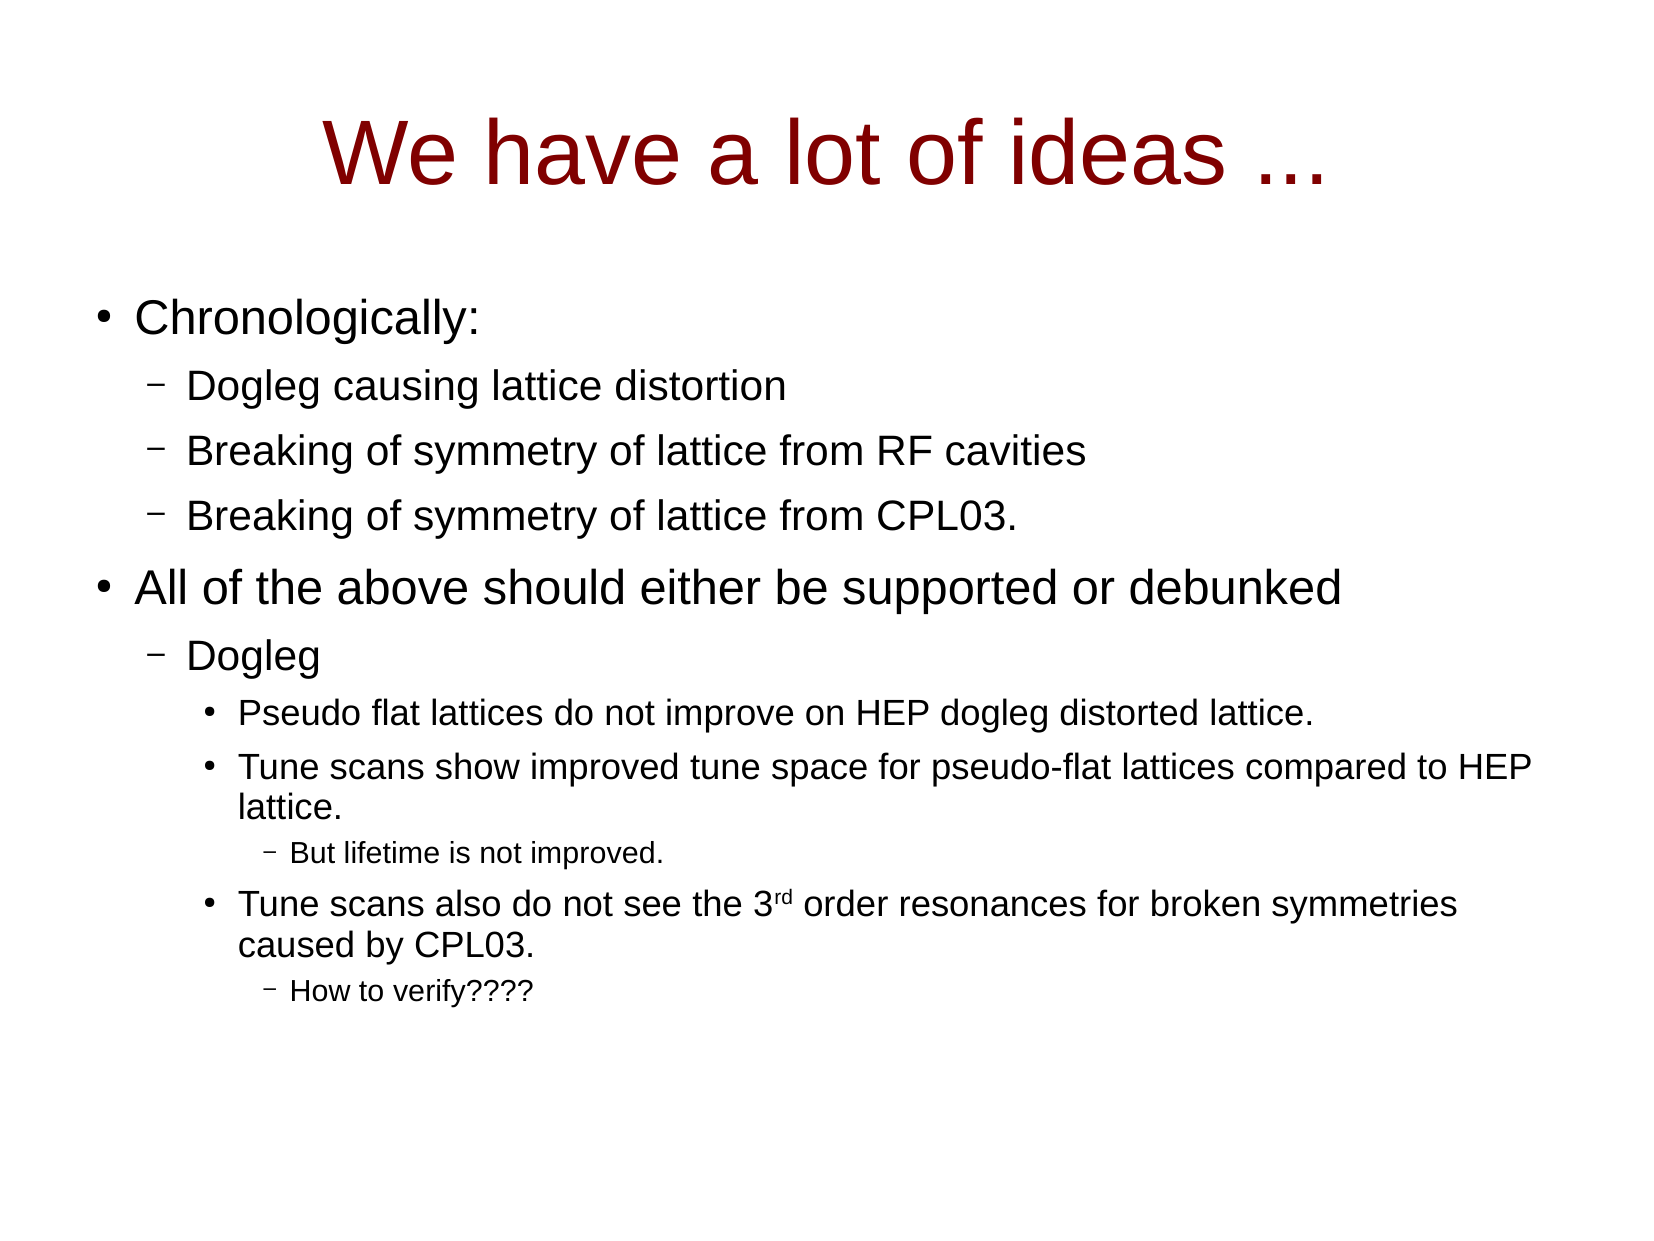

# We have a lot of ideas ...
Chronologically:
Dogleg causing lattice distortion
Breaking of symmetry of lattice from RF cavities
Breaking of symmetry of lattice from CPL03.
All of the above should either be supported or debunked
Dogleg
Pseudo flat lattices do not improve on HEP dogleg distorted lattice.
Tune scans show improved tune space for pseudo-flat lattices compared to HEP lattice.
But lifetime is not improved.
Tune scans also do not see the 3rd order resonances for broken symmetries caused by CPL03.
How to verify????